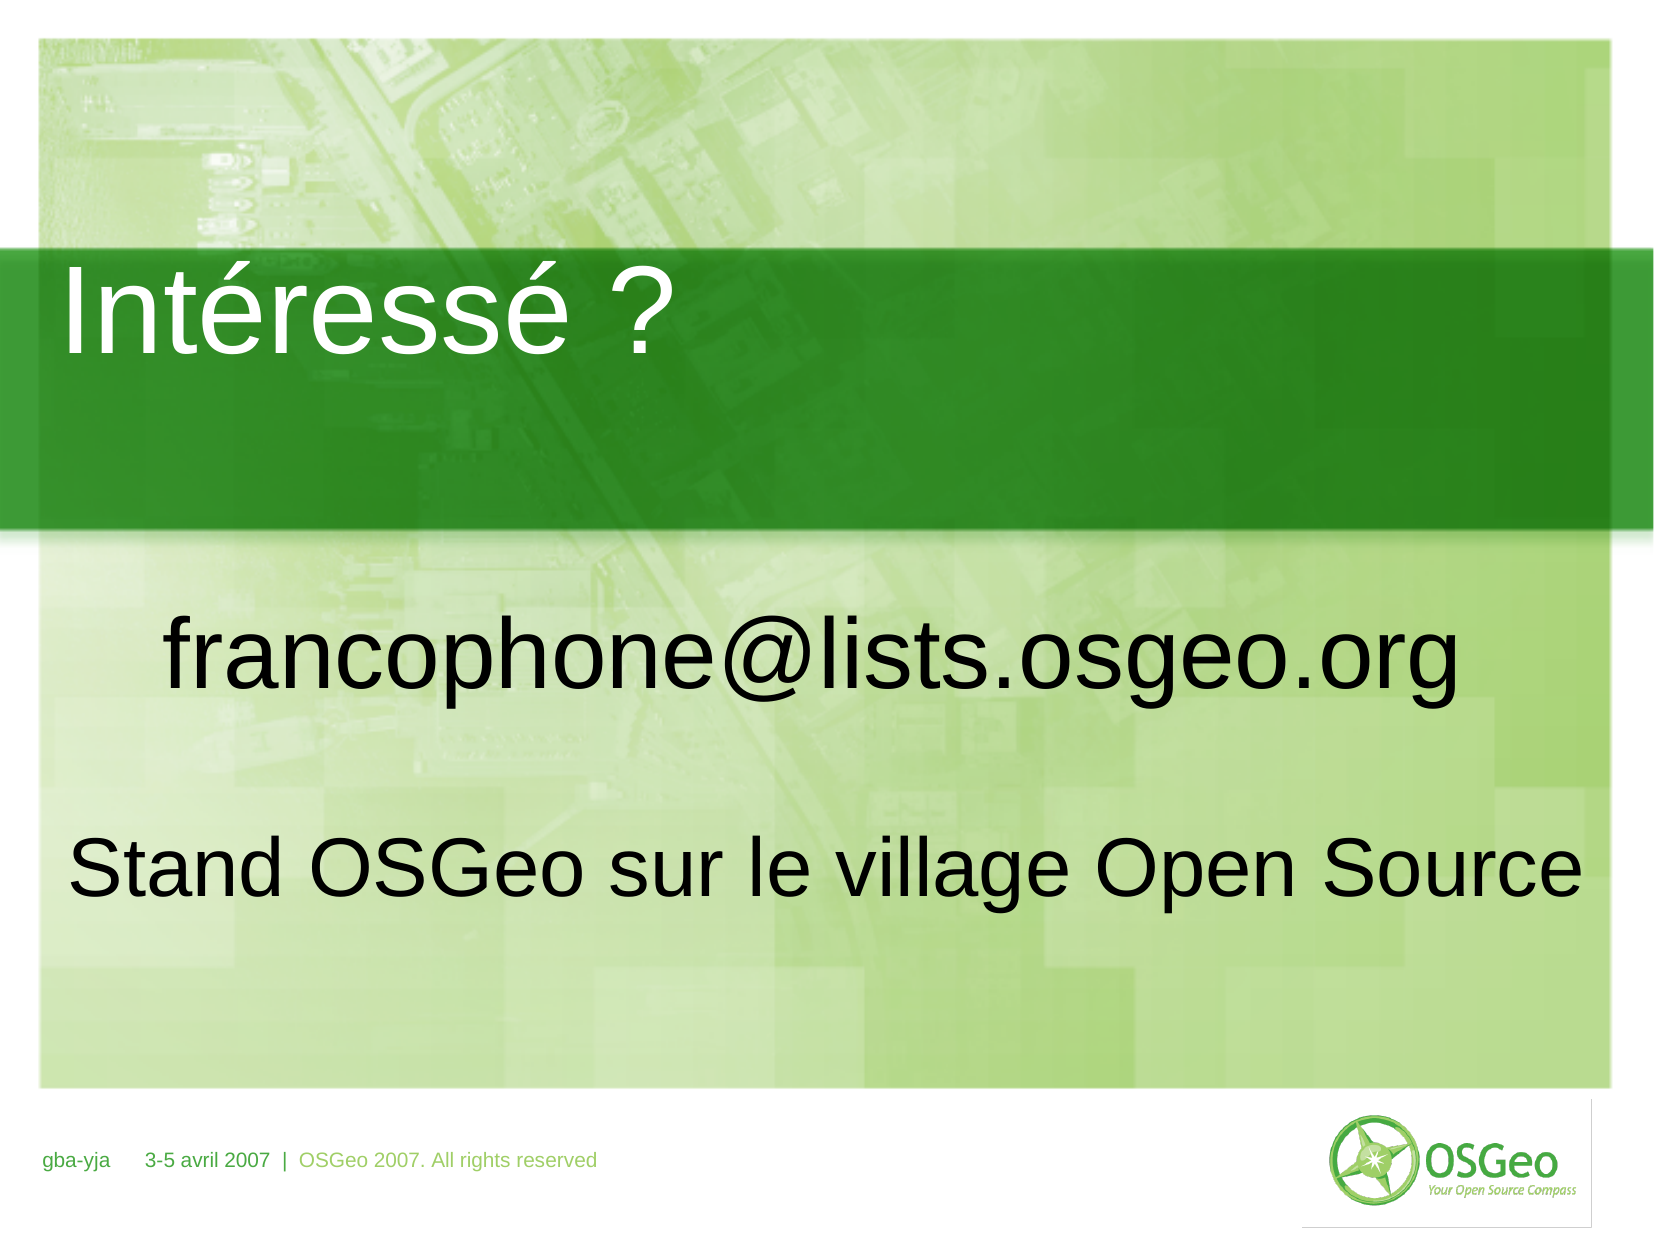

# Intéressé ?
francophone@lists.osgeo.org
Stand OSGeo sur le village Open Source